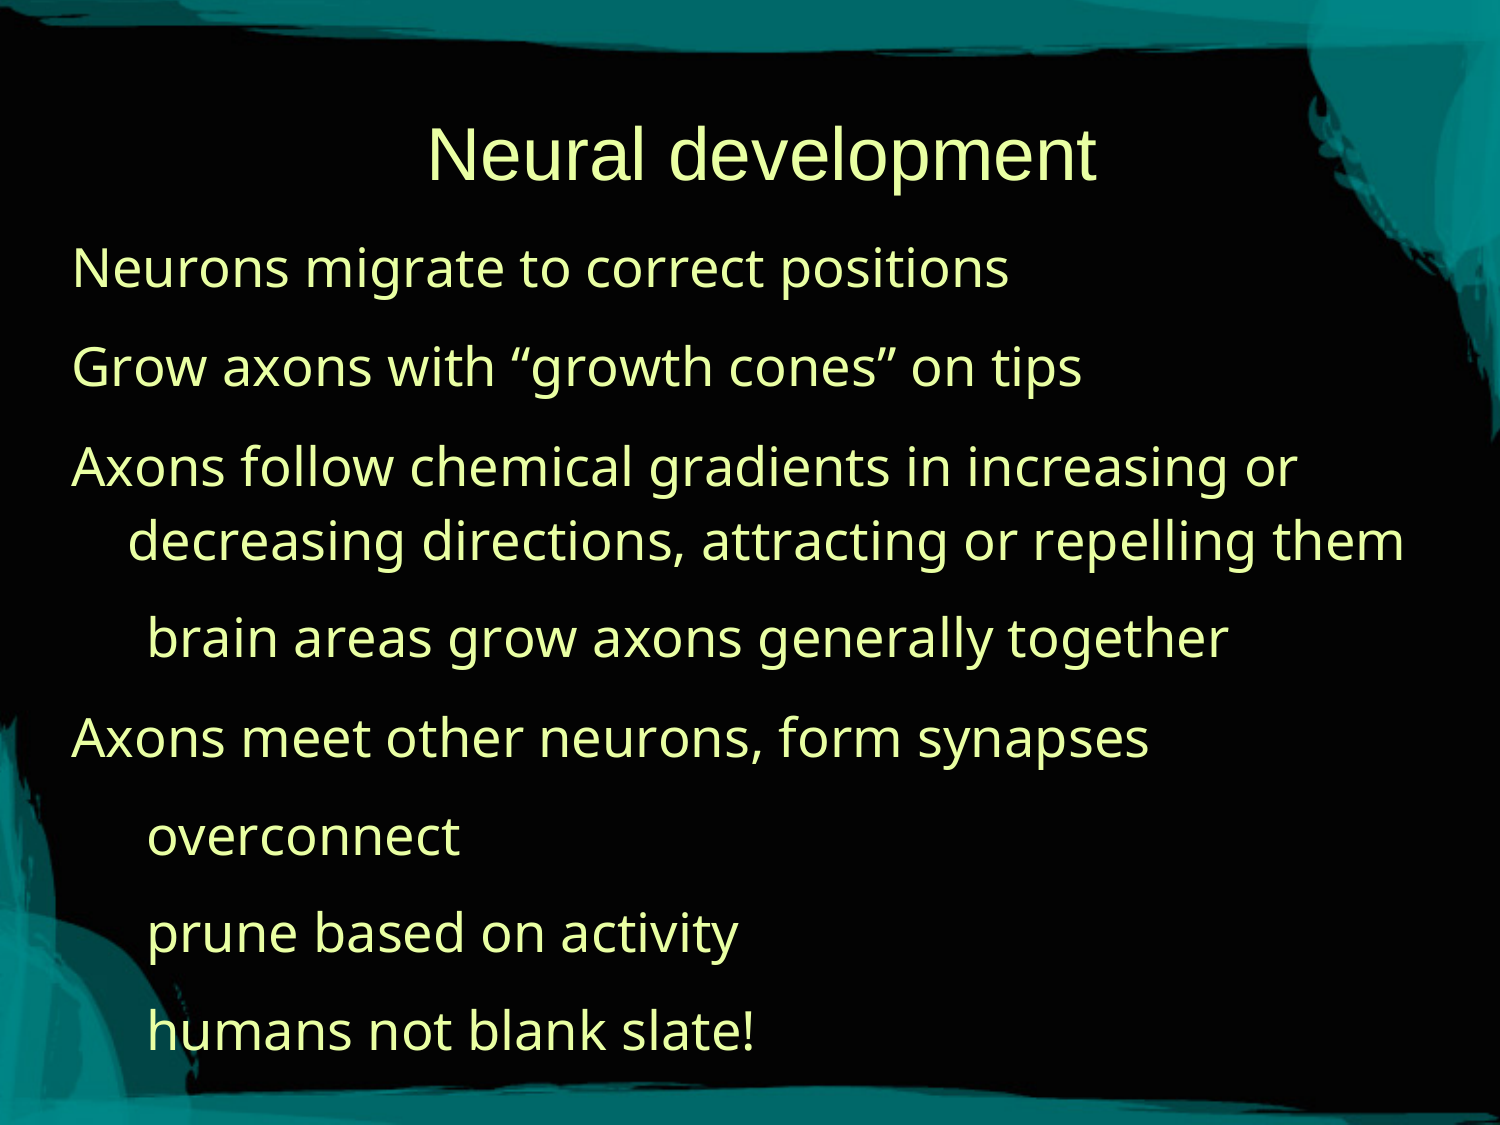

# Neural development
Neurons migrate to correct positions
Grow axons with “growth cones” on tips
Axons follow chemical gradients in increasing or decreasing directions, attracting or repelling them
brain areas grow axons generally together
Axons meet other neurons, form synapses
overconnect
prune based on activity
humans not blank slate!